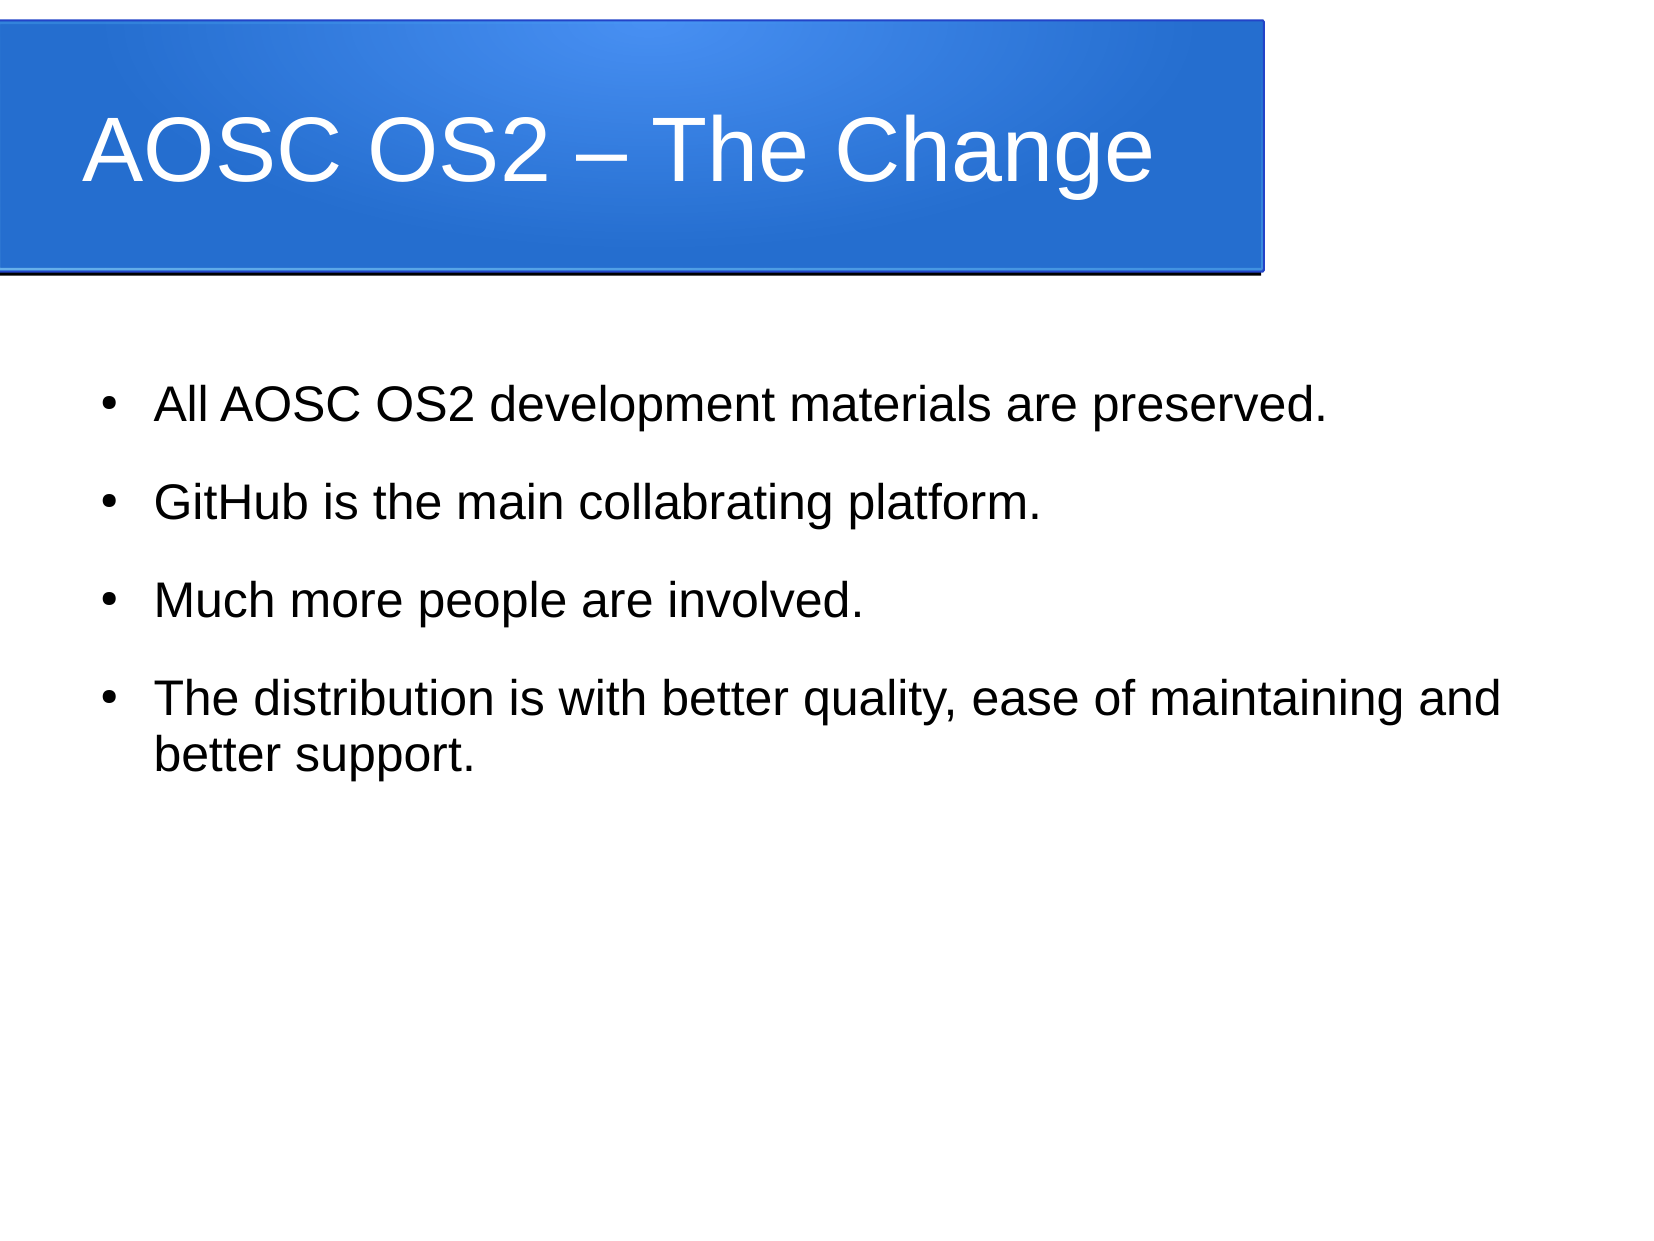

# AOSC OS2 – The Change
All AOSC OS2 development materials are preserved.
GitHub is the main collabrating platform.
Much more people are involved.
The distribution is with better quality, ease of maintaining and better support.